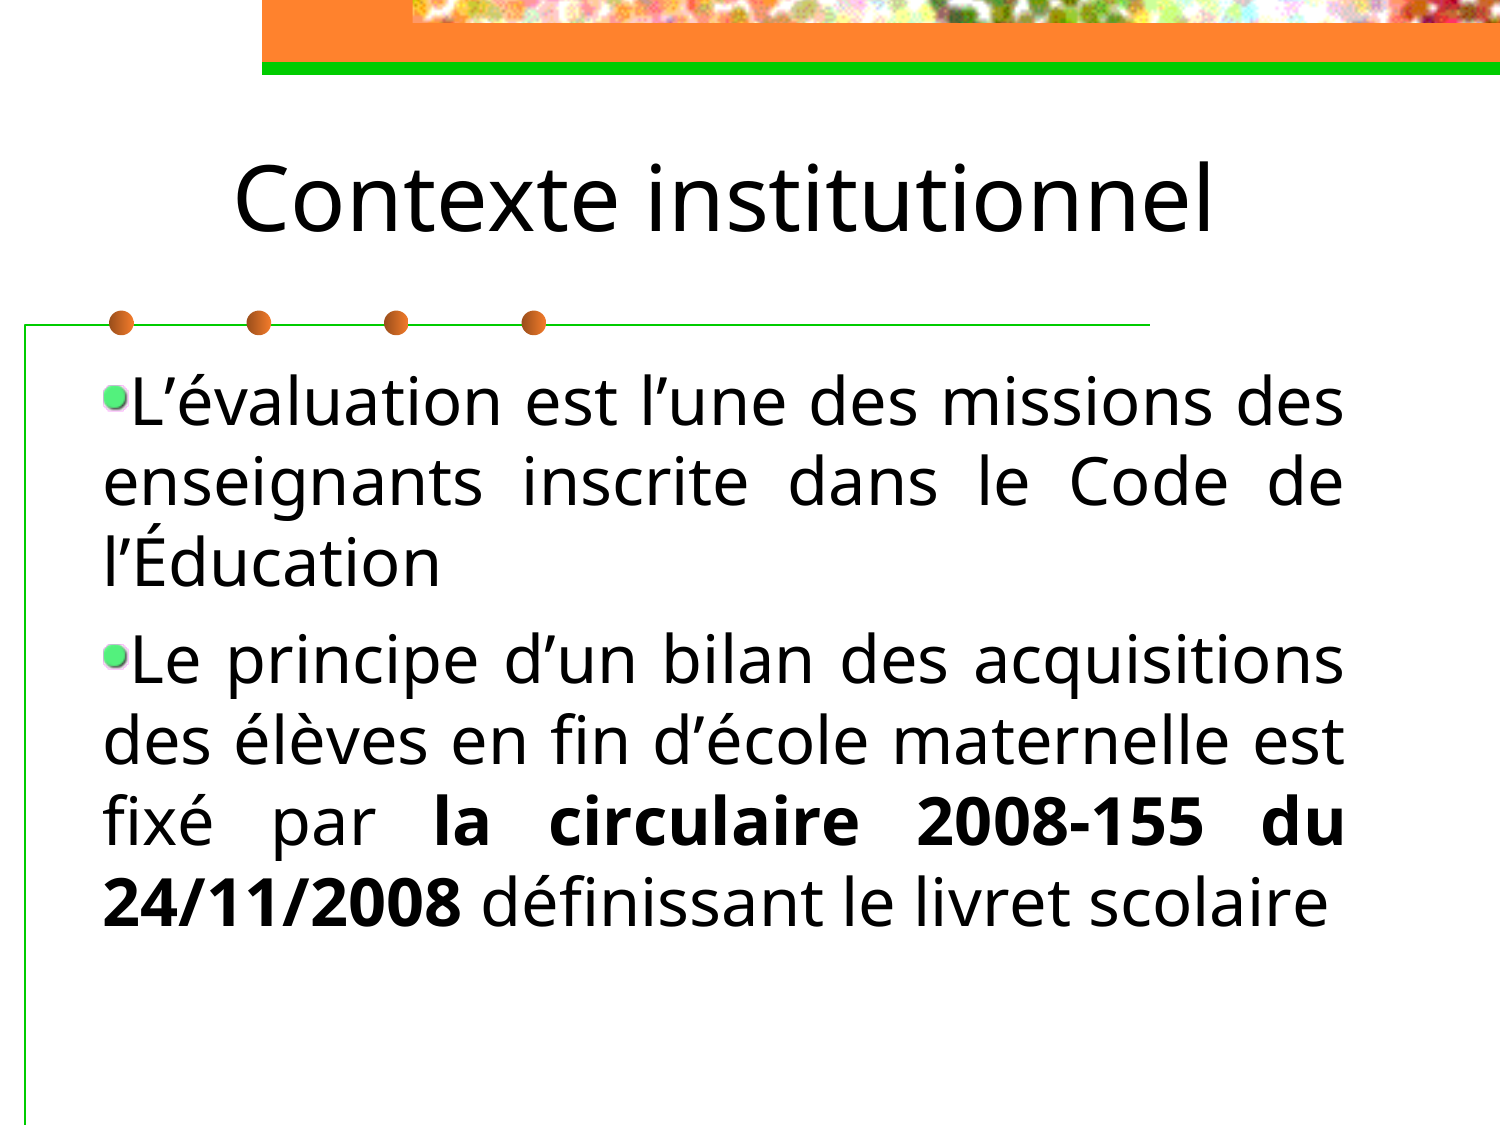

# Contexte institutionnel
L’évaluation est l’une des missions des enseignants inscrite dans le Code de l’Éducation
Le principe d’un bilan des acquisitions des élèves en fin d’école maternelle est fixé par la circulaire 2008-155 du 24/11/2008 définissant le livret scolaire